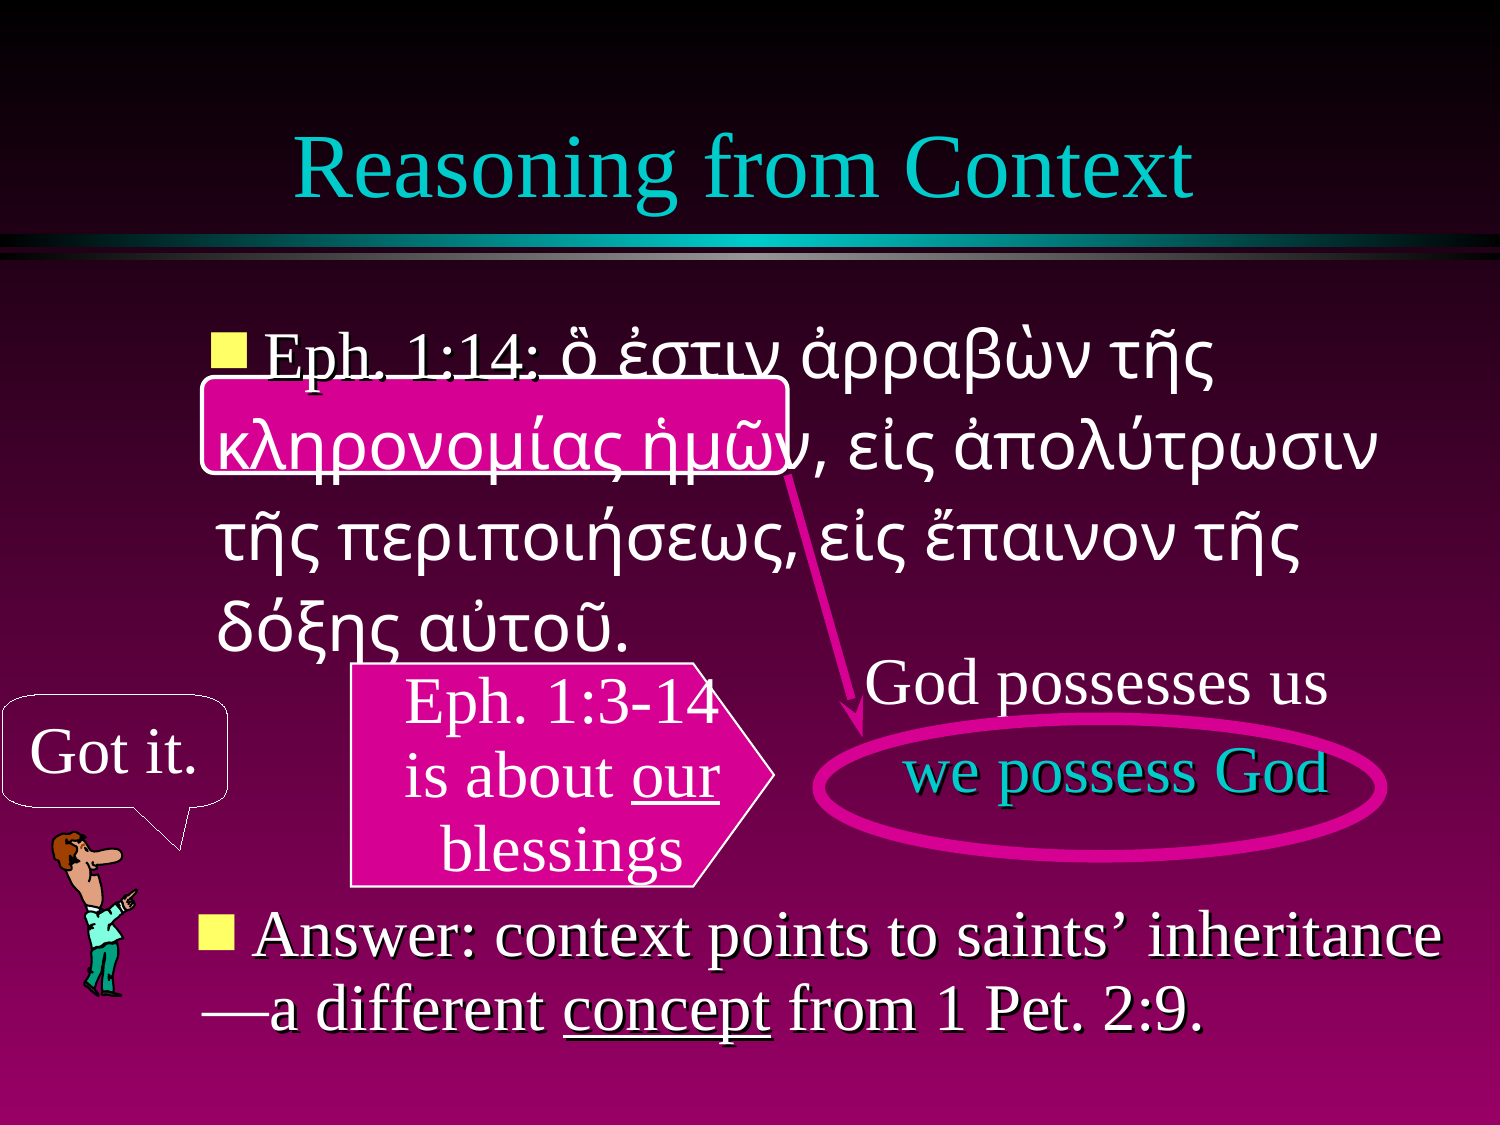

# Reasoning from Context
 Eph. 1:14: ὃ ἐστιν ἀρραβὼν τῆς κληρονομίας ἡμῶν, εἰς ἀπολύτρωσιν τῆς περιποιήσεως, εἰς ἔπαινον τῆς δόξης αὐτοῦ.
God possesses us
Eph. 1:3-14
is about our
blessings
Got it.
we possess God
 Answer: context points to saints’ inheritance
—a different concept from 1 Pet. 2:9.